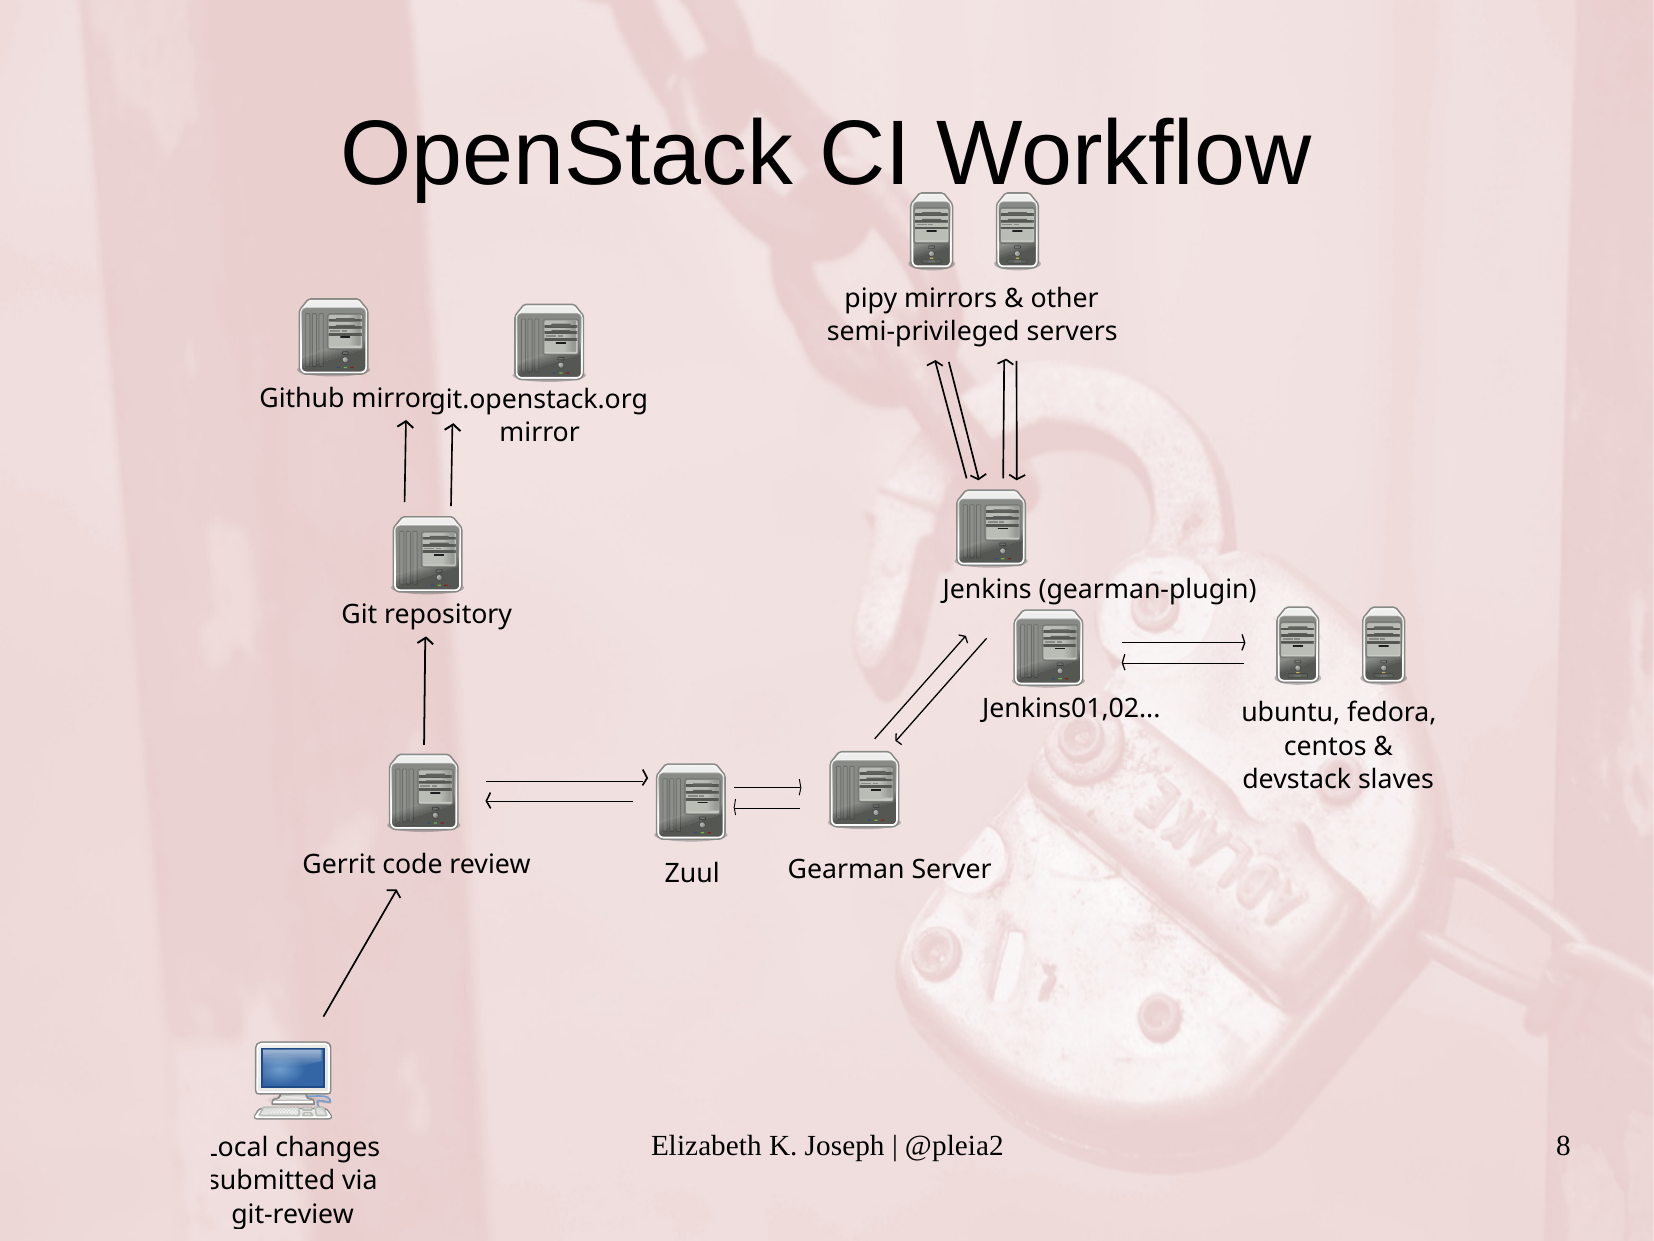

# OpenStack CI Workflow
Elizabeth K. Joseph | @pleia2
8